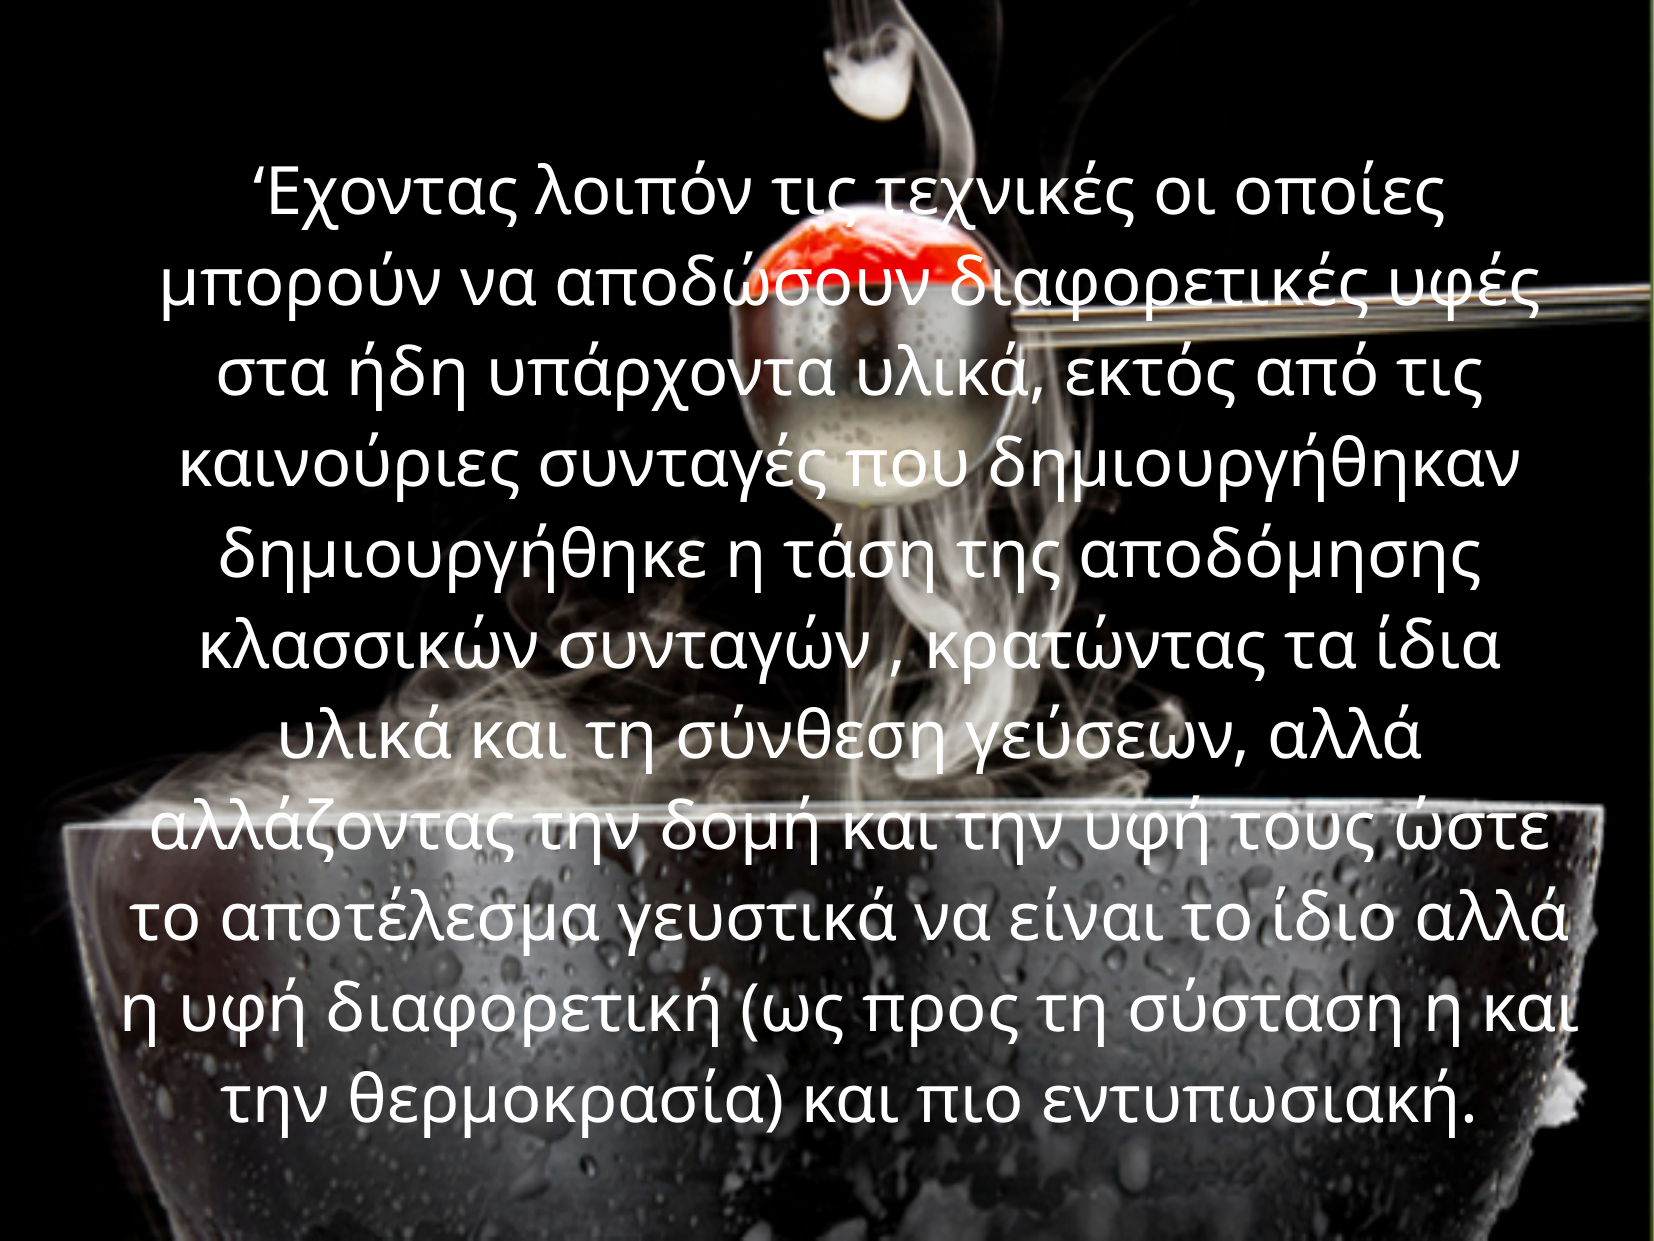

# ‘Εχοντας λοιπόν τις τεχνικές οι οποίες μπορούν να αποδώσουν διαφορετικές υφές στα ήδη υπάρχοντα υλικά, εκτός από τις καινούριες συνταγές που δημιουργήθηκαν δημιουργήθηκε η τάση της αποδόμησης κλασσικών συνταγών , κρατώντας τα ίδια υλικά και τη σύνθεση γεύσεων, αλλά αλλάζοντας την δομή και την υφή τους ώστε το αποτέλεσμα γευστικά να είναι το ίδιο αλλά η υφή διαφορετική (ως προς τη σύσταση η και την θερμοκρασία) και πιο εντυπωσιακή.